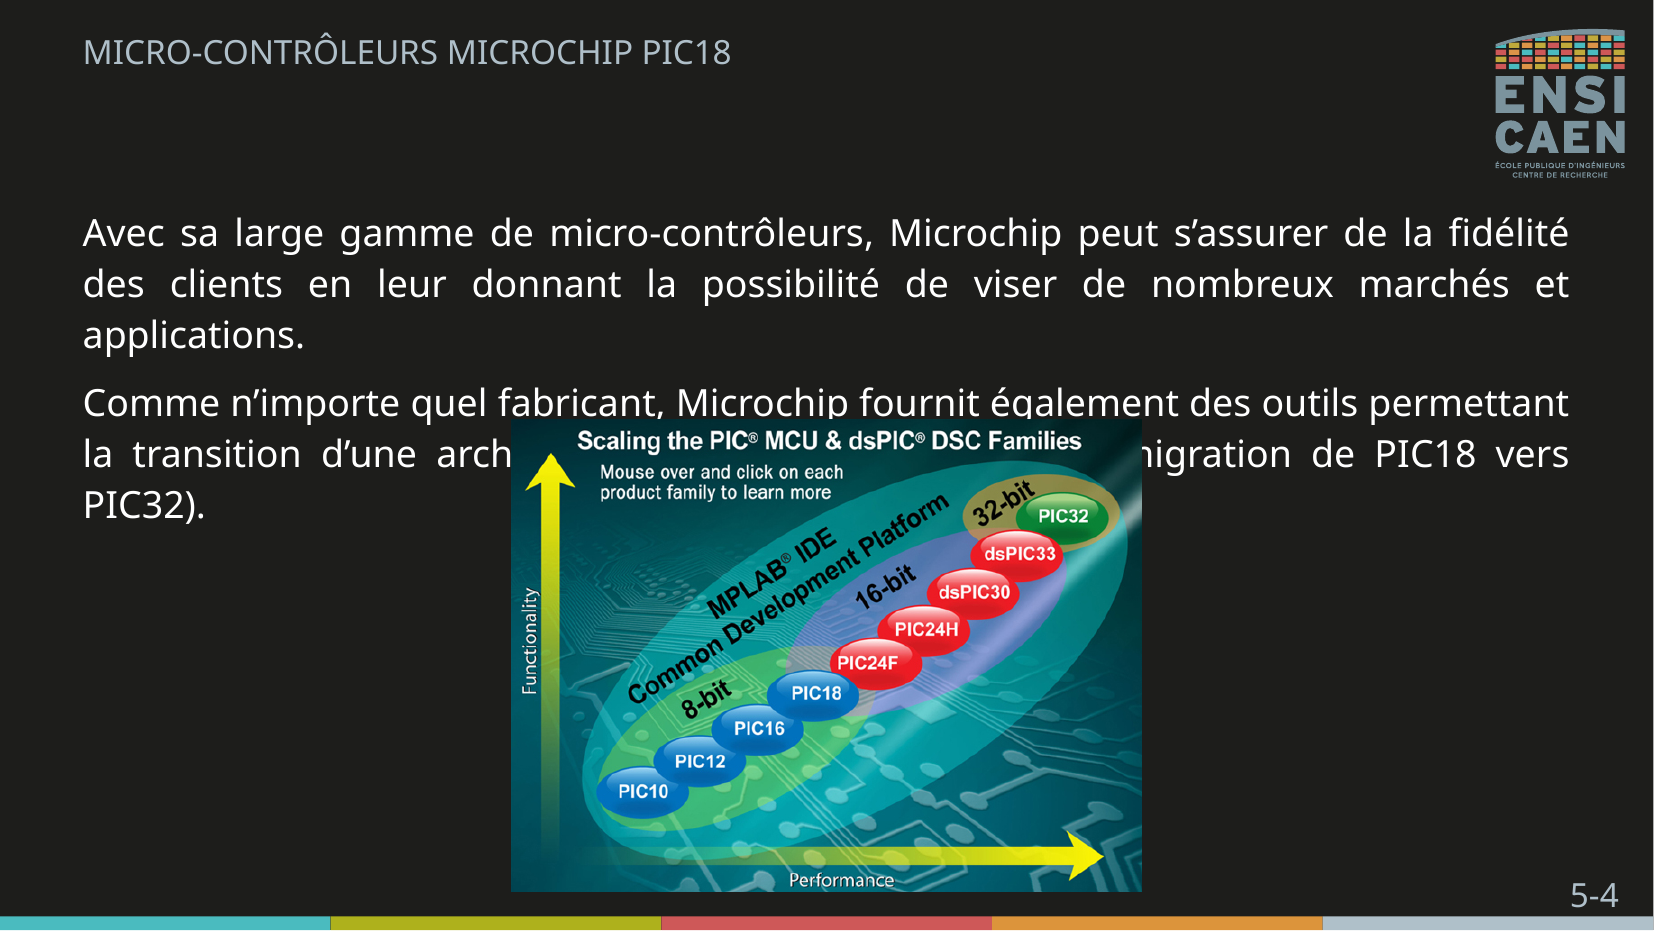

# MICRO-CONTRÔLEURS MICROCHIP PIC18
Avec sa large gamme de micro-contrôleurs, Microchip peut s’assurer de la fidélité des clients en leur donnant la possibilité de viser de nombreux marchés et applications.
Comme n’importe quel fabricant, Microchip fournit également des outils permettant la transition d’une architecture vers une autre (par ex. migration de PIC18 vers PIC32).